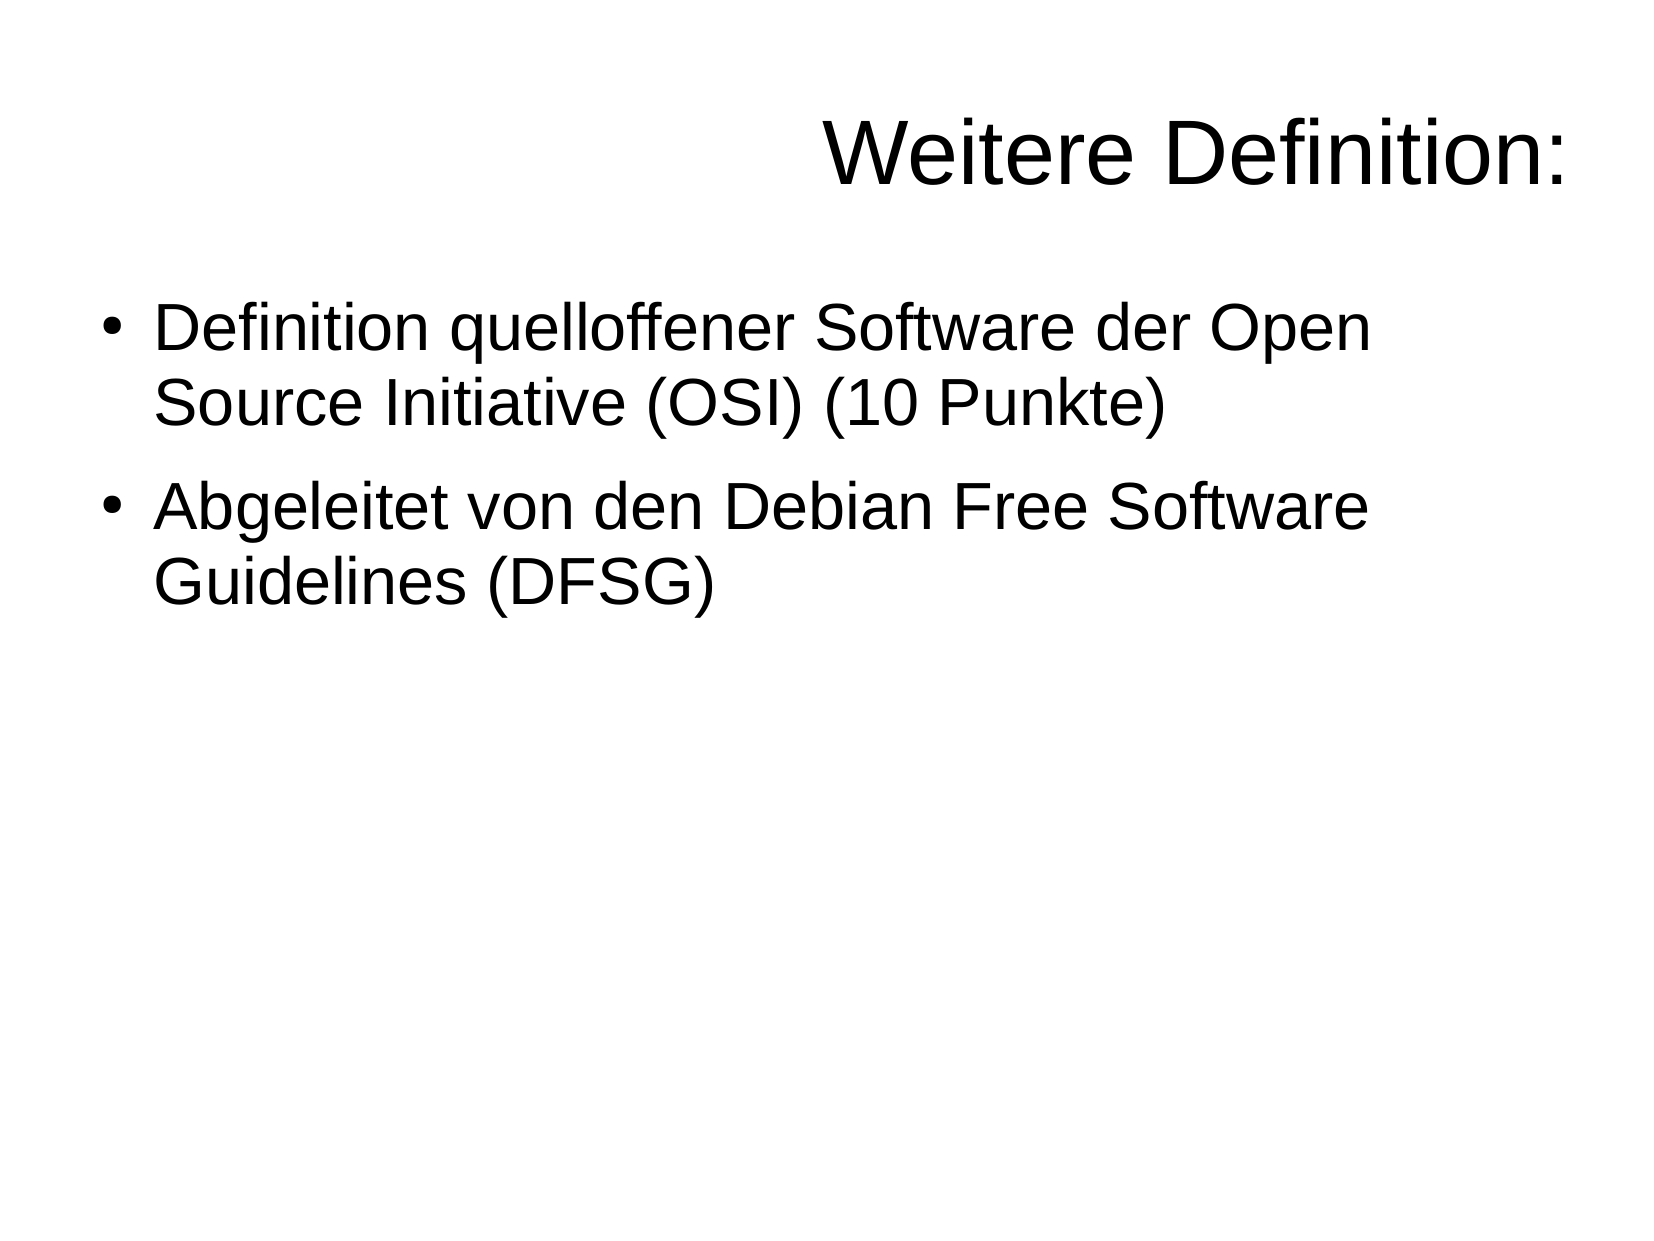

# Weitere Definition:
Definition quelloffener Software der Open Source Initiative (OSI) (10 Punkte)
Abgeleitet von den Debian Free Software Guidelines (DFSG)